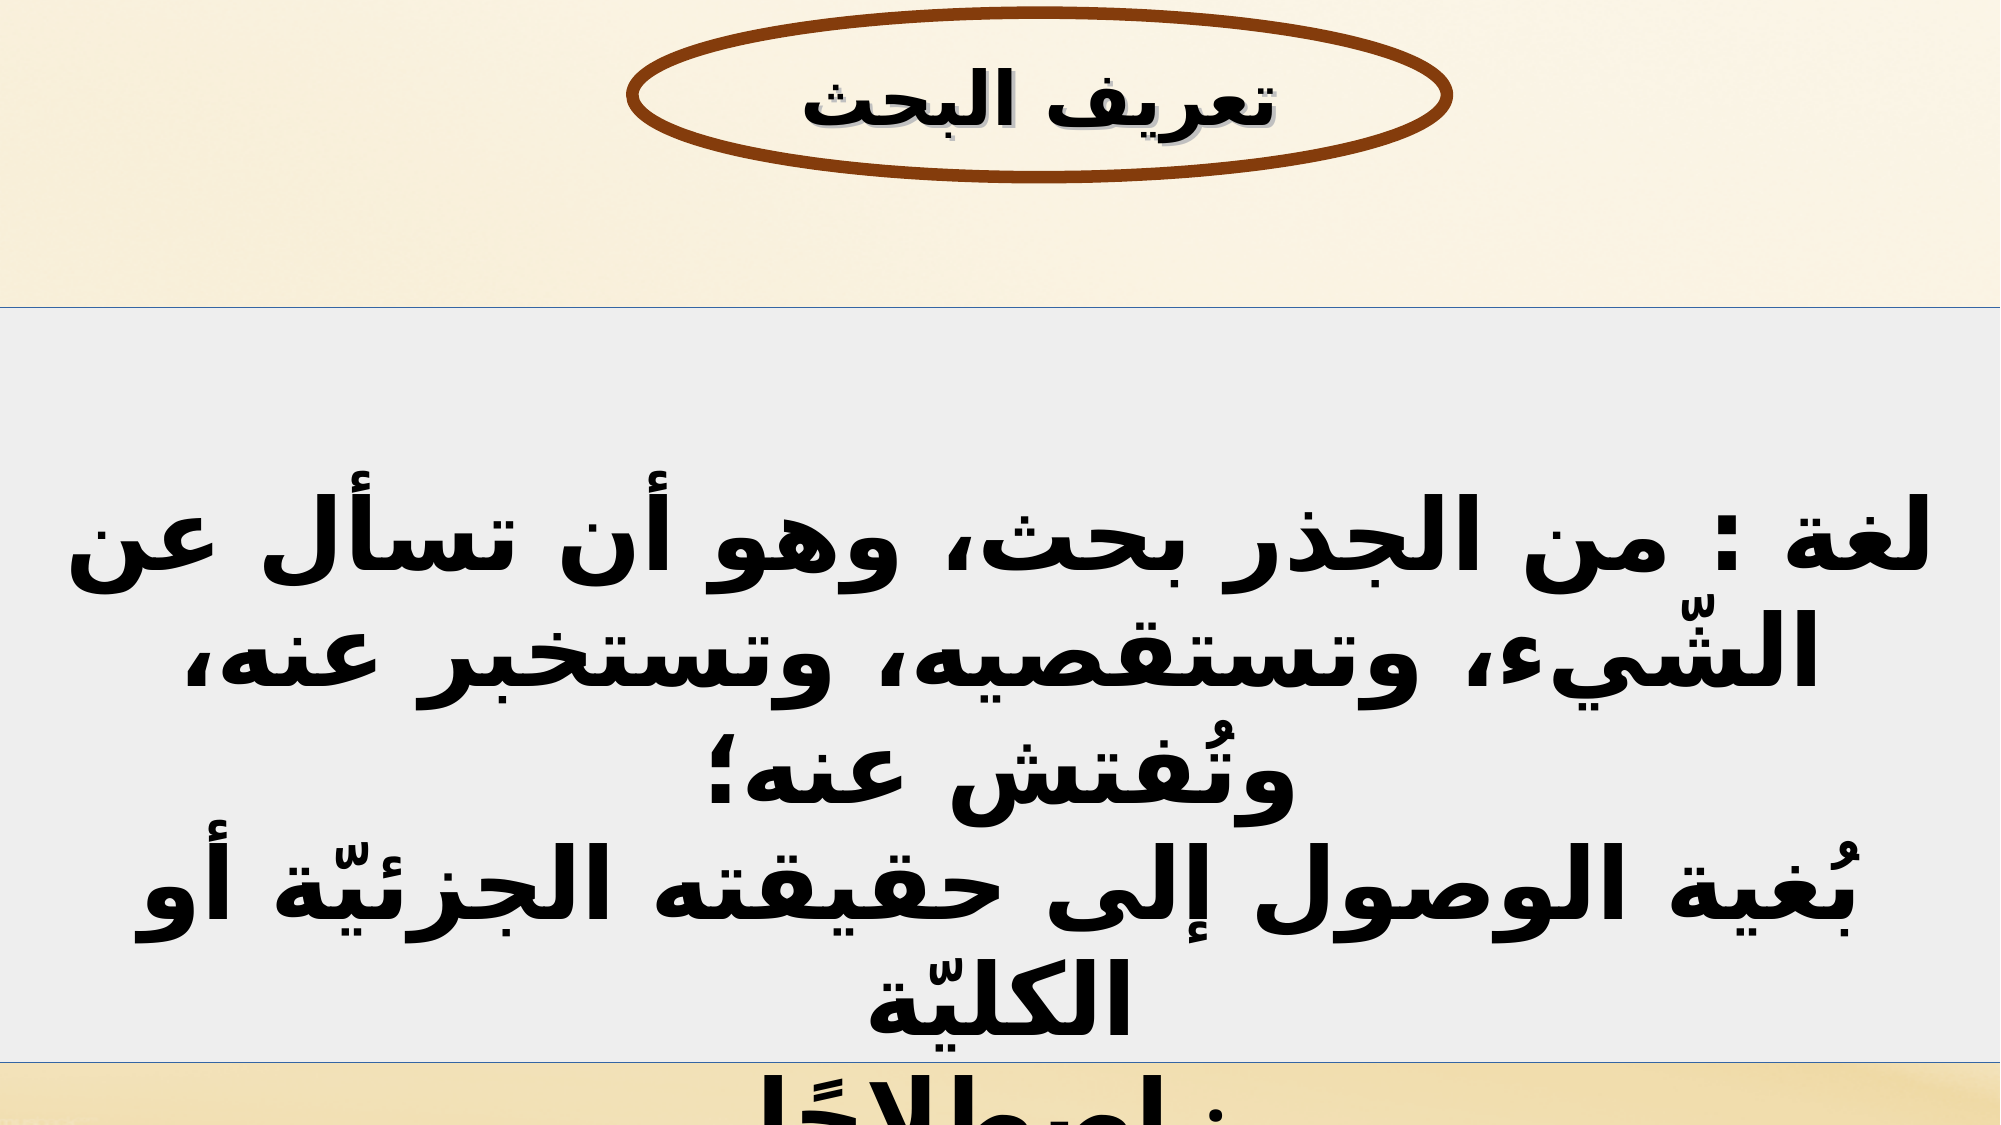

تعريف البحث
لغة : من الجذر بحث، وهو أن تسأل عن الشّيء، وتستقصيه، وتستخبر عنه، وتُفتش عنه؛
بُغية الوصول إلى حقيقته الجزئيّة أو الكليّة
اصطلاحًا :
يُعرّفه صالح بلعيد بأنّه : سعيٌّ منظّم في ميدان ما، بهدف اكتشاف الحقائق